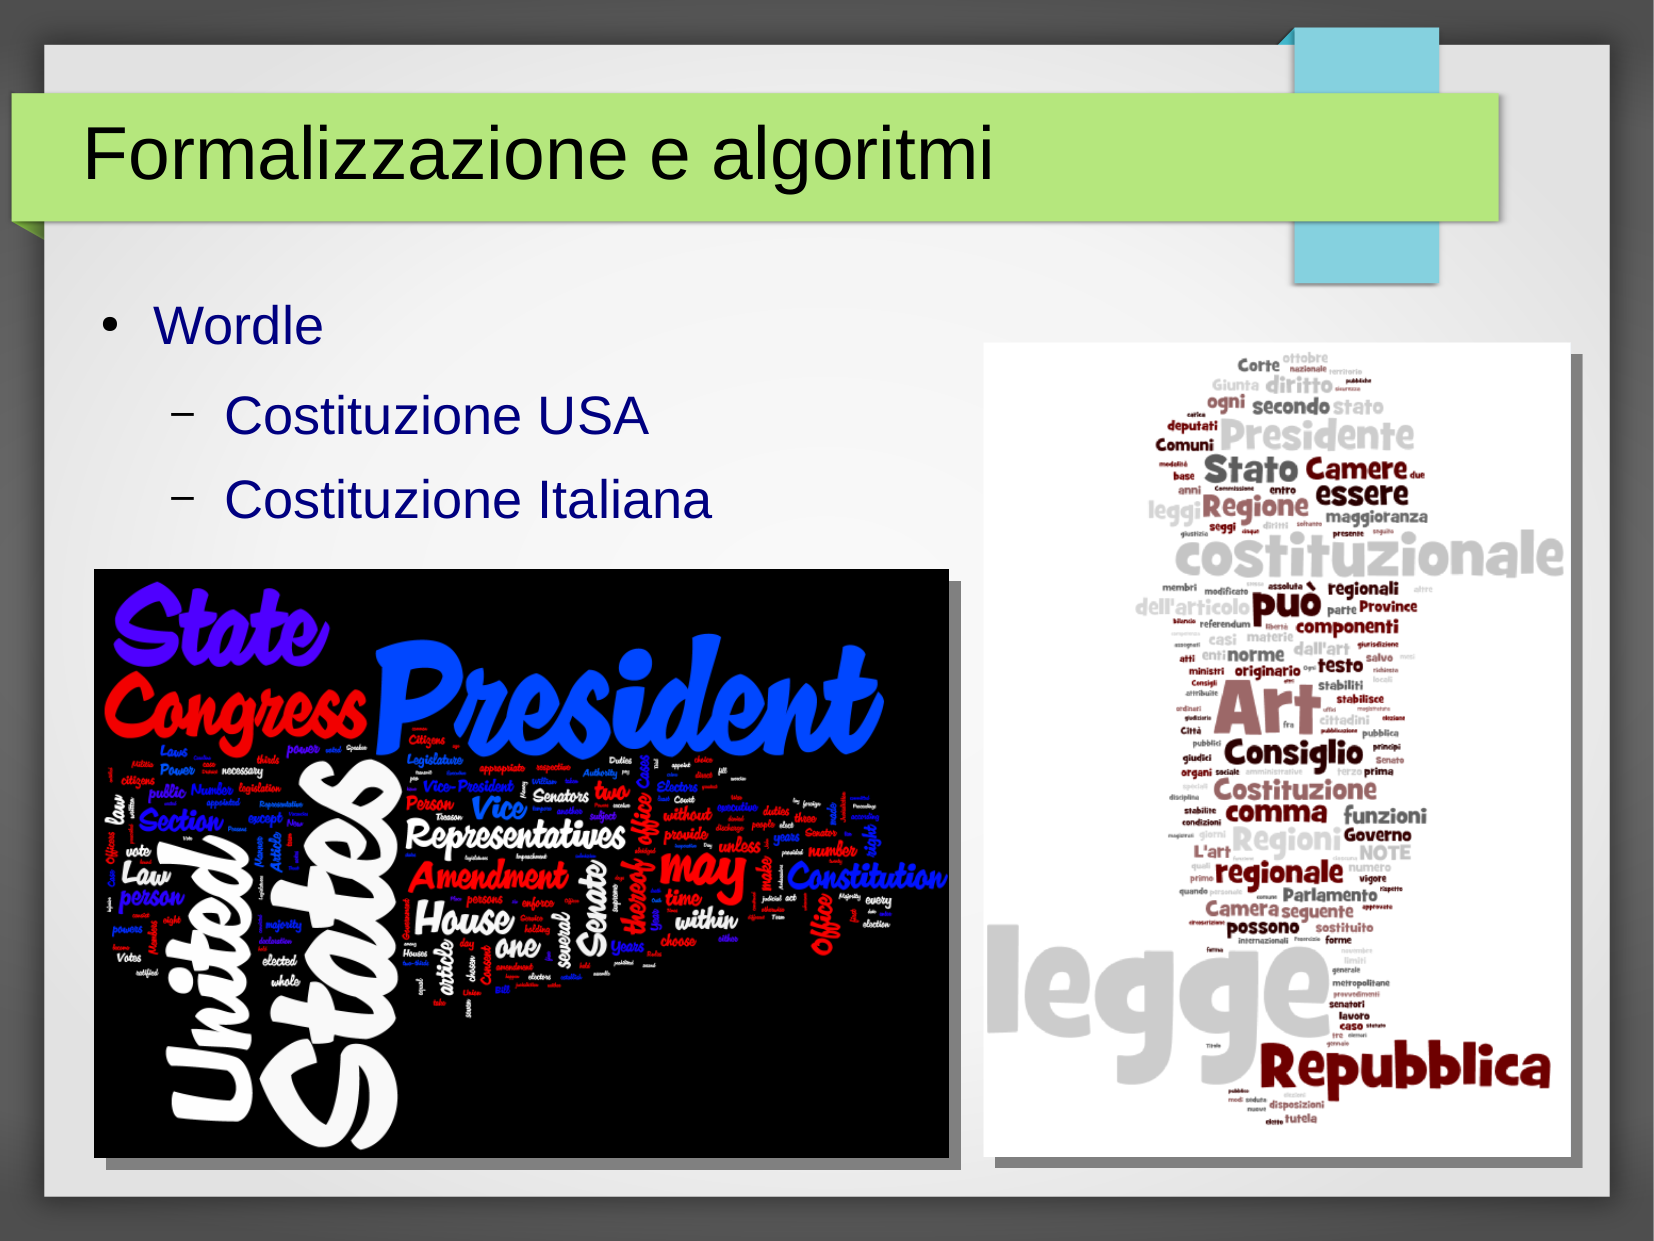

# Formalizzazione e algoritmi
Wordle
Costituzione USA
Costituzione Italiana
Fonte: Intratext